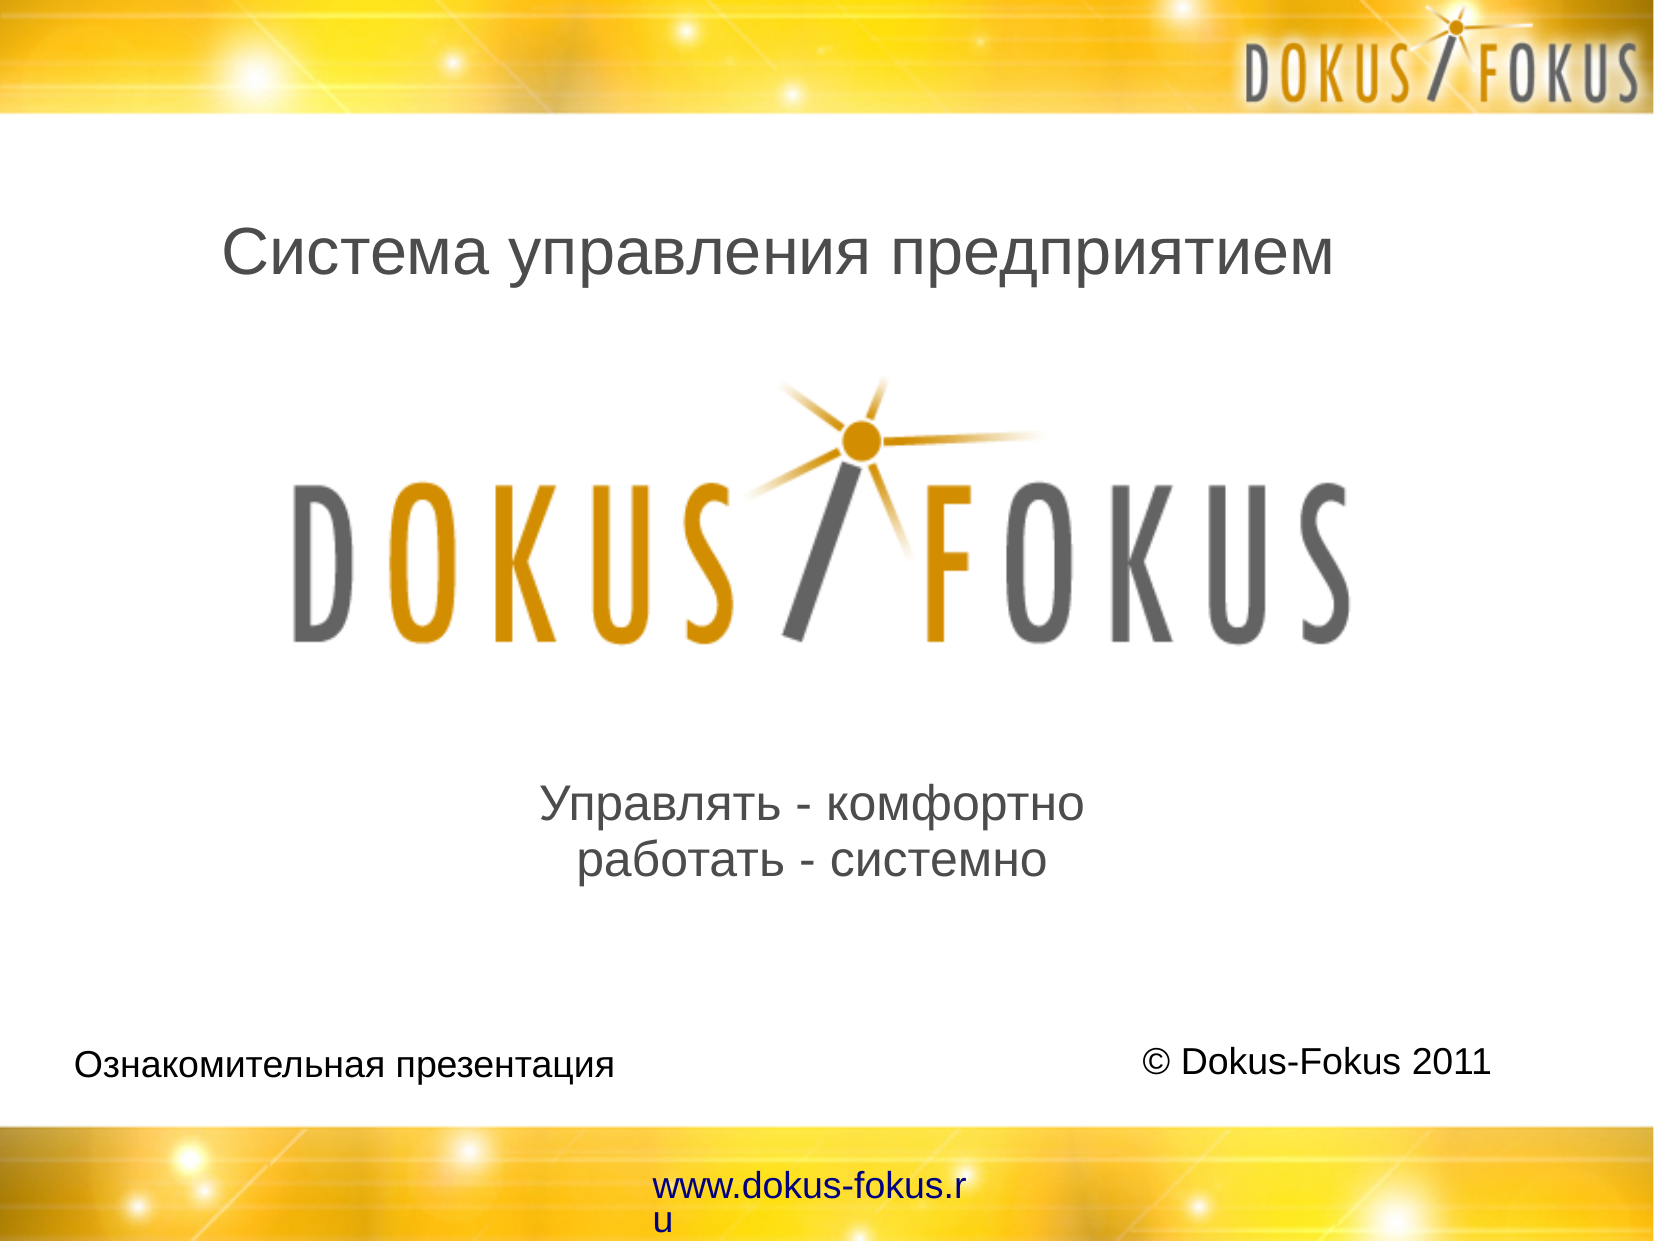

Система управления предприятием
Управлять - комфортно
работать - системно
© Dokus-Fokus 2011
Ознакомительная презентация
www.dokus-fokus.ru